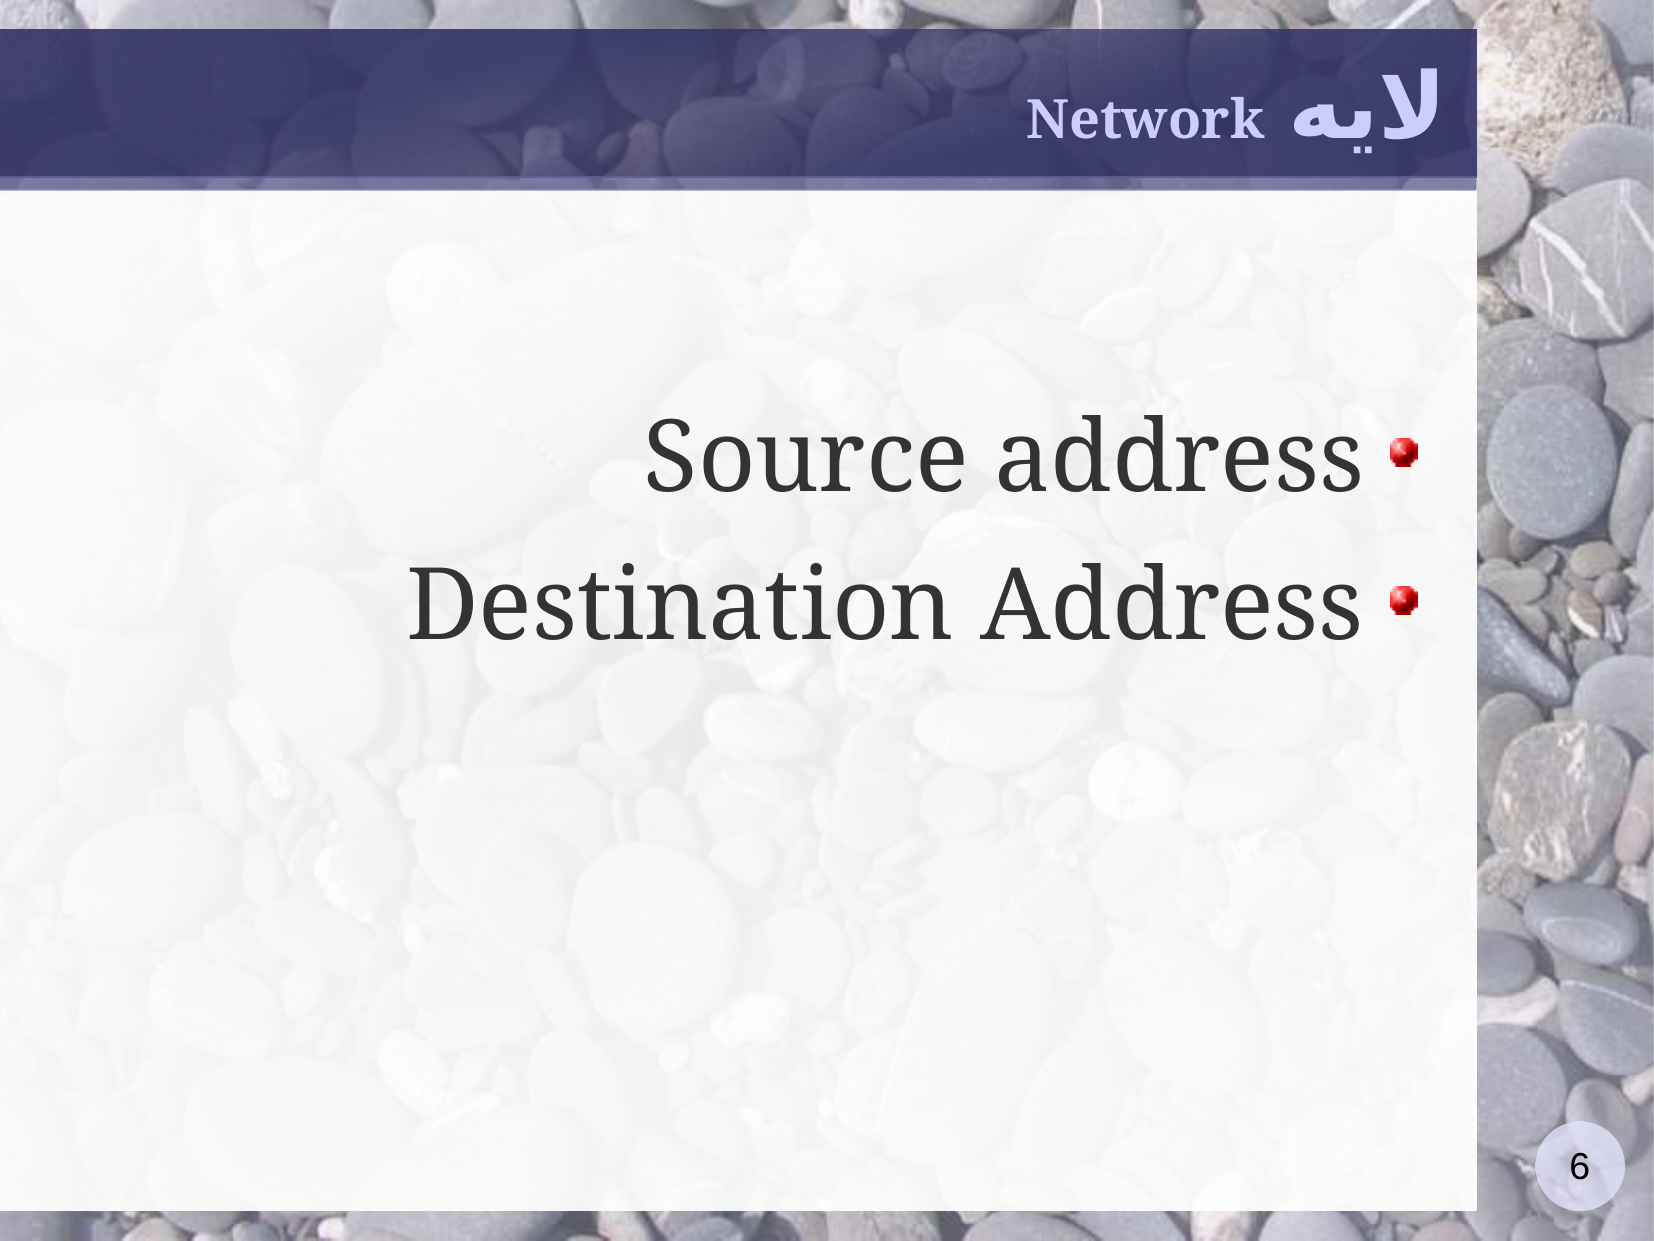

# لایه Network
Source address
Destination Address